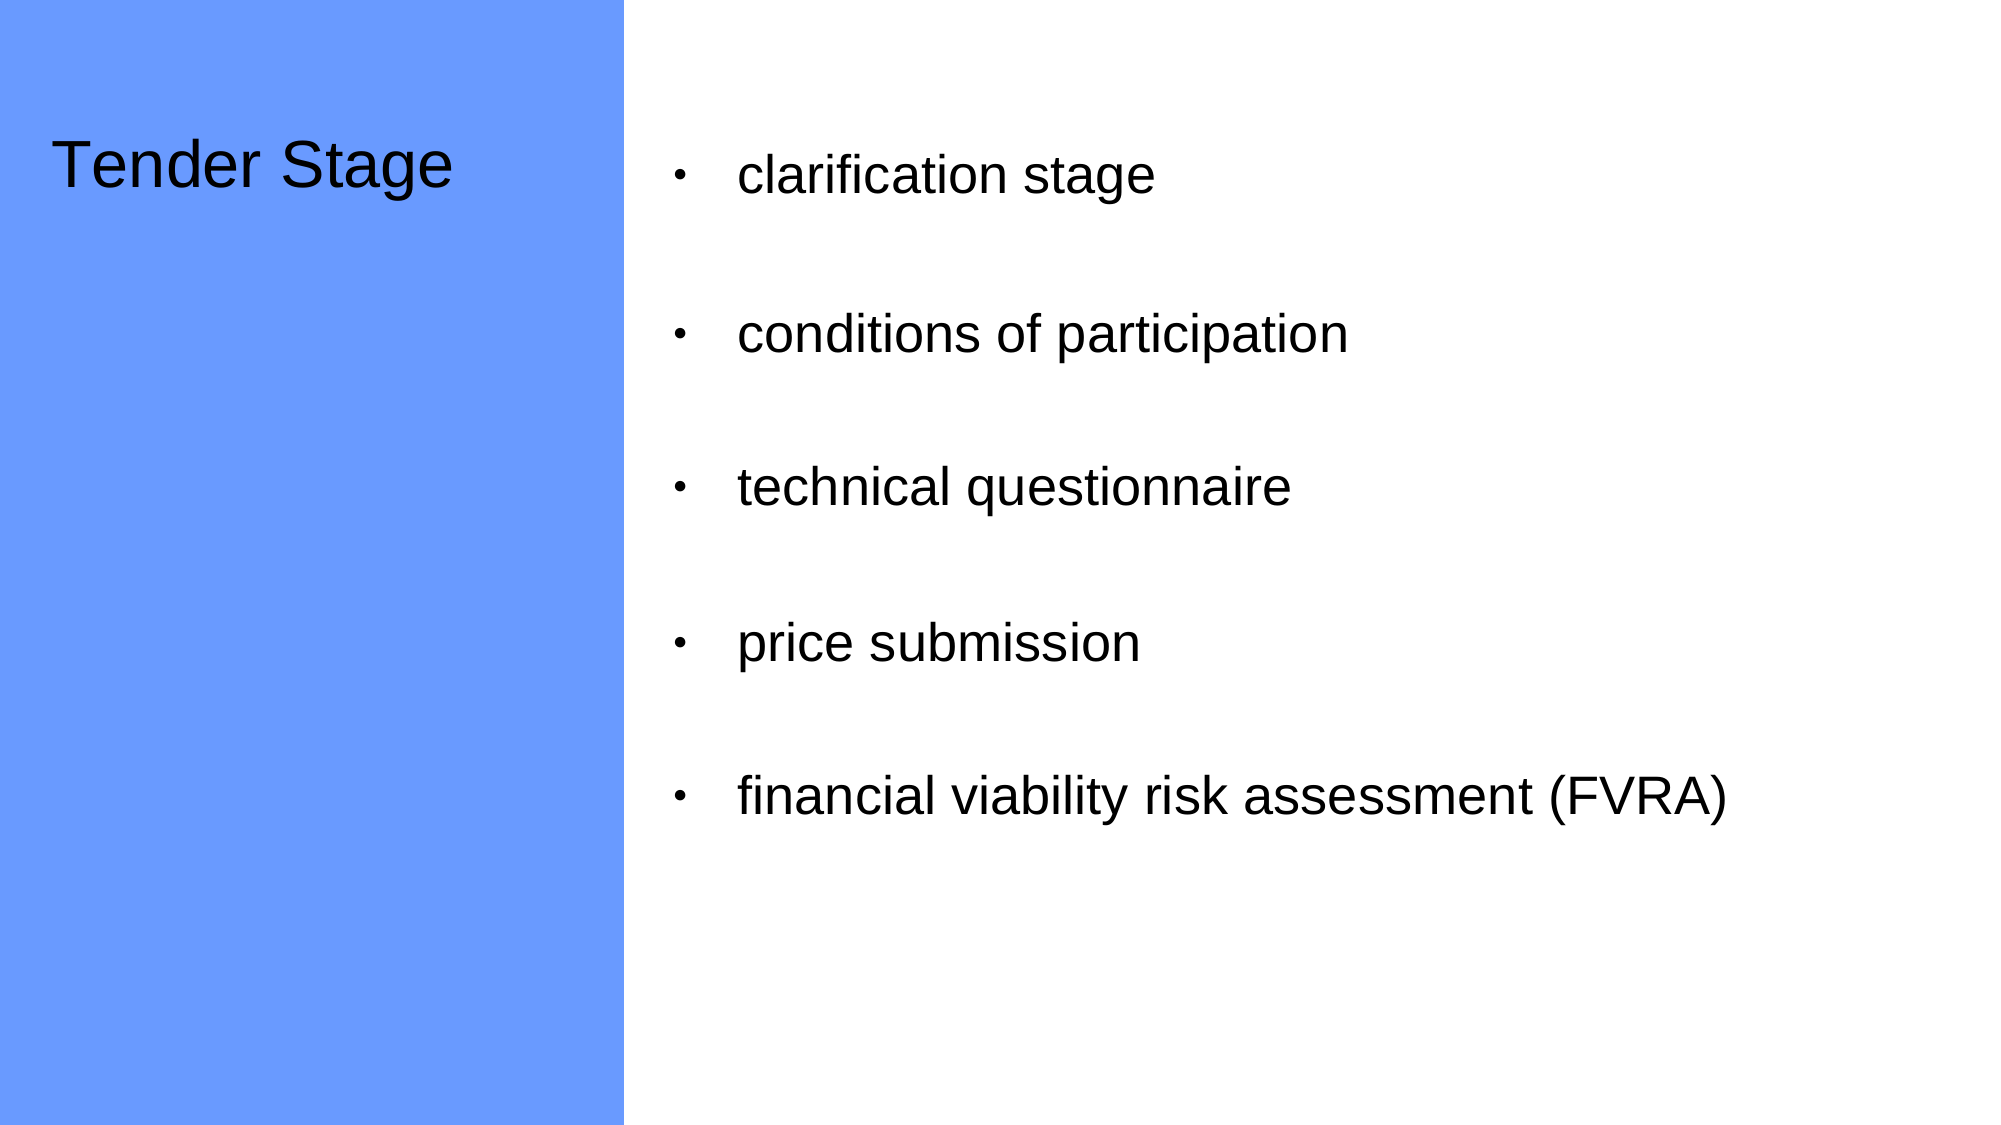

# Tender Stage
clarification stage
conditions of participation
technical questionnaire
price submission
financial viability risk assessment (FVRA)